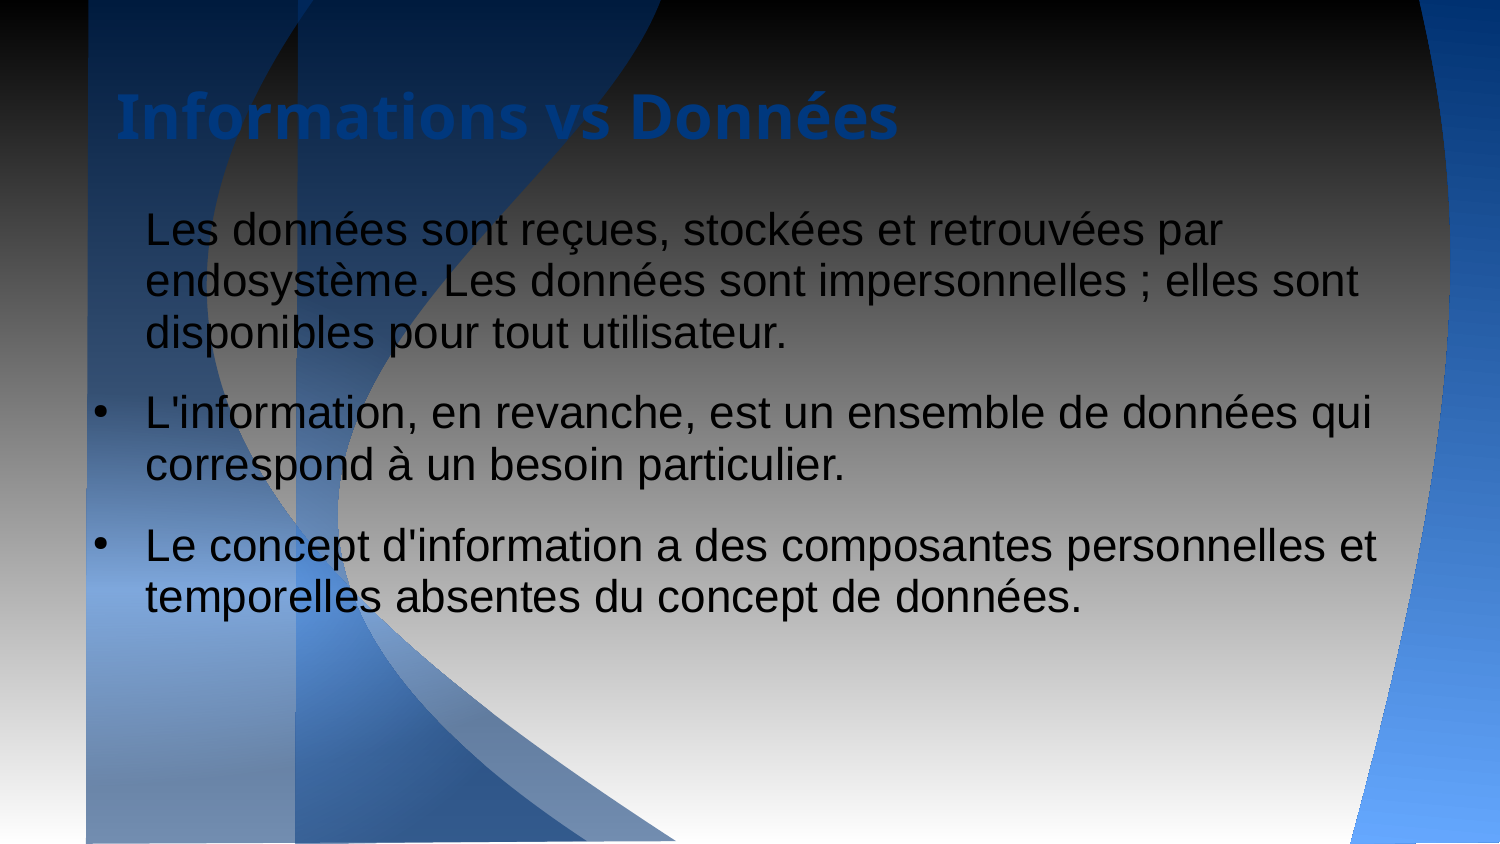

# Informations vs Données
Les données sont reçues, stockées et retrouvées par endosystème. Les données sont impersonnelles ; elles sont disponibles pour tout utilisateur.
L'information, en revanche, est un ensemble de données qui correspond à un besoin particulier.
Le concept d'information a des composantes personnelles et temporelles absentes du concept de données.